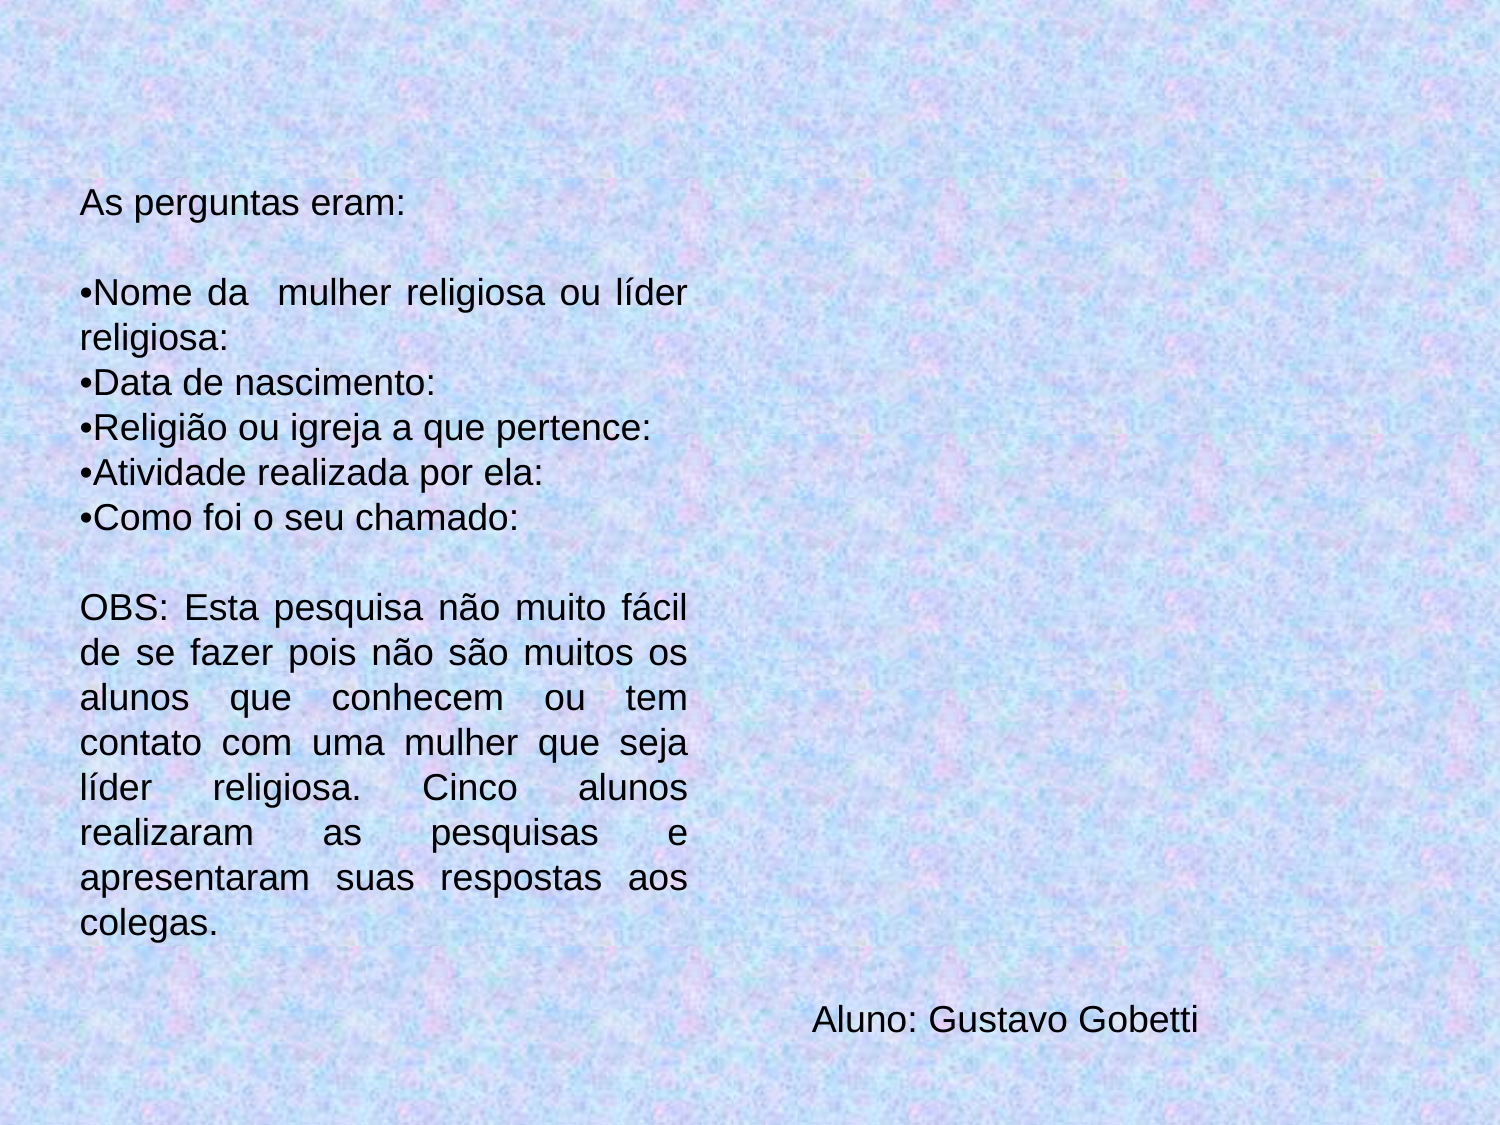

As perguntas eram:
•Nome da mulher religiosa ou líder religiosa:
•Data de nascimento:
•Religião ou igreja a que pertence:
•Atividade realizada por ela:
•Como foi o seu chamado:
OBS: Esta pesquisa não muito fácil de se fazer pois não são muitos os alunos que conhecem ou tem contato com uma mulher que seja líder religiosa. Cinco alunos realizaram as pesquisas e apresentaram suas respostas aos colegas.
Aluno: Gustavo Gobetti